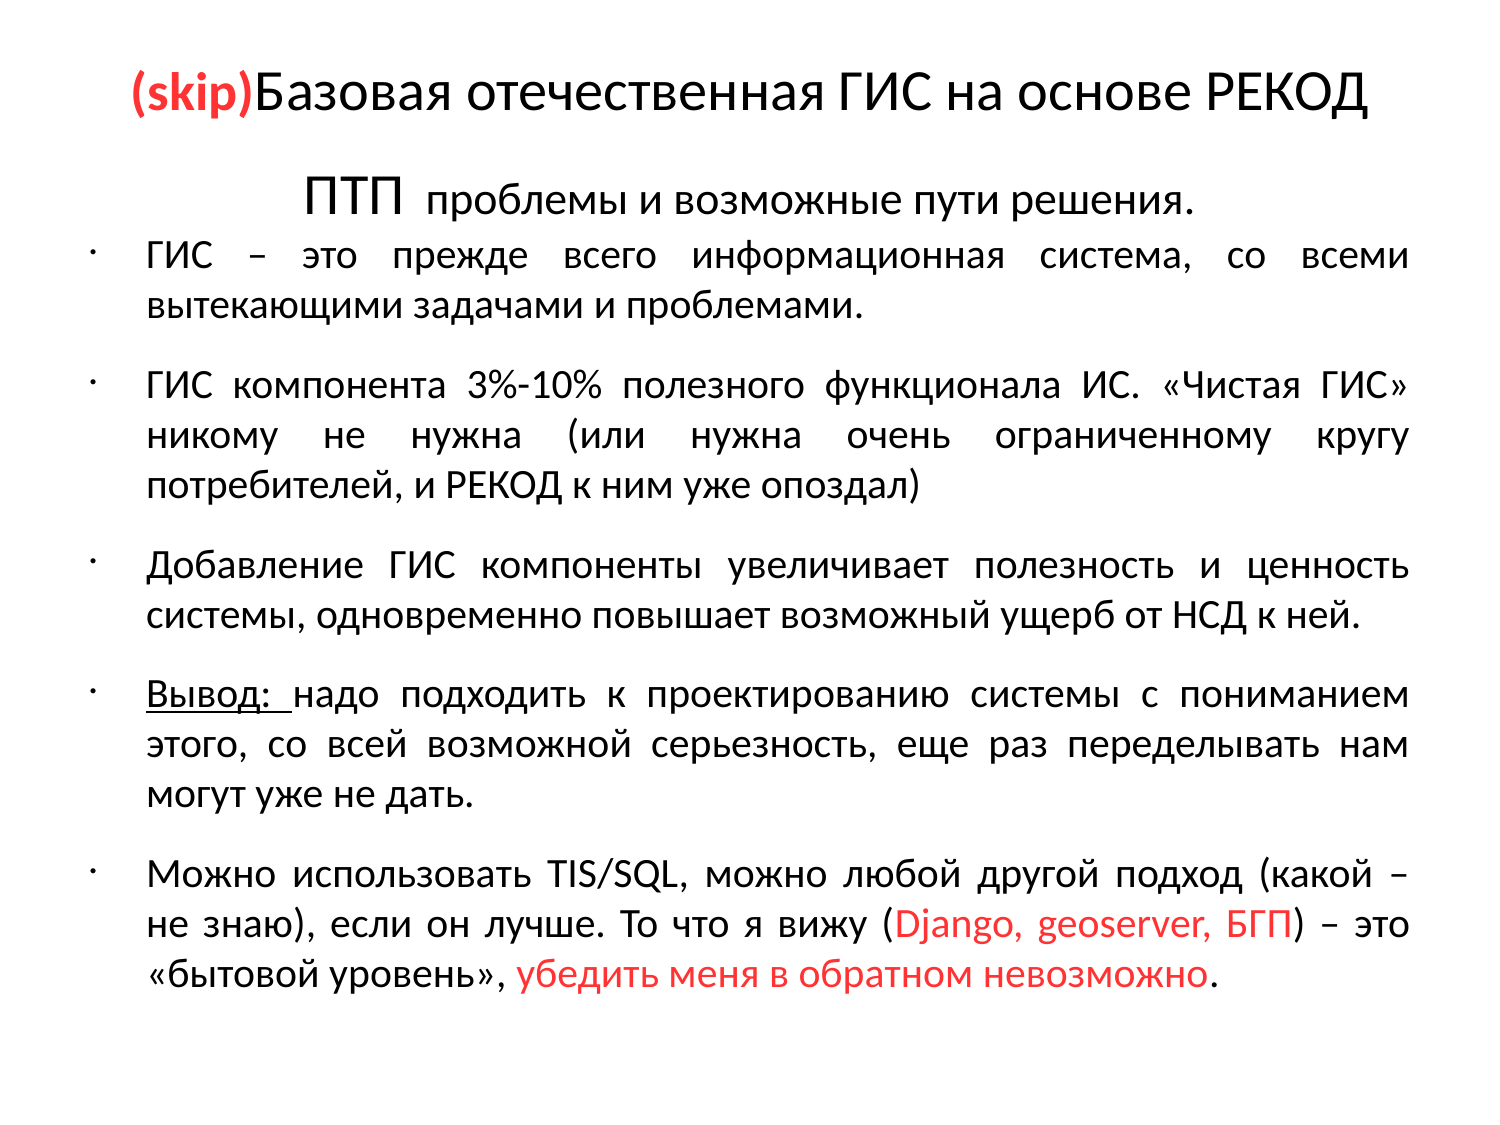

# (skip)Базовая отечественная ГИС на основе РЕКОД ПТП проблемы и возможные пути решения.
ГИС – это прежде всего информационная система, со всеми вытекающими задачами и проблемами.
ГИС компонента 3%-10% полезного функционала ИС. «Чистая ГИС» никому не нужна (или нужна очень ограниченному кругу потребителей, и РЕКОД к ним уже опоздал)
Добавление ГИС компоненты увеличивает полезность и ценность системы, одновременно повышает возможный ущерб от НСД к ней.
Вывод: надо подходить к проектированию системы с пониманием этого, со всей возможной серьезность, еще раз переделывать нам могут уже не дать.
Можно использовать TIS/SQL, можно любой другой подход (какой – не знаю), если он лучше. То что я вижу (Django, geoserver, БГП) – это «бытовой уровень», убедить меня в обратном невозможно.